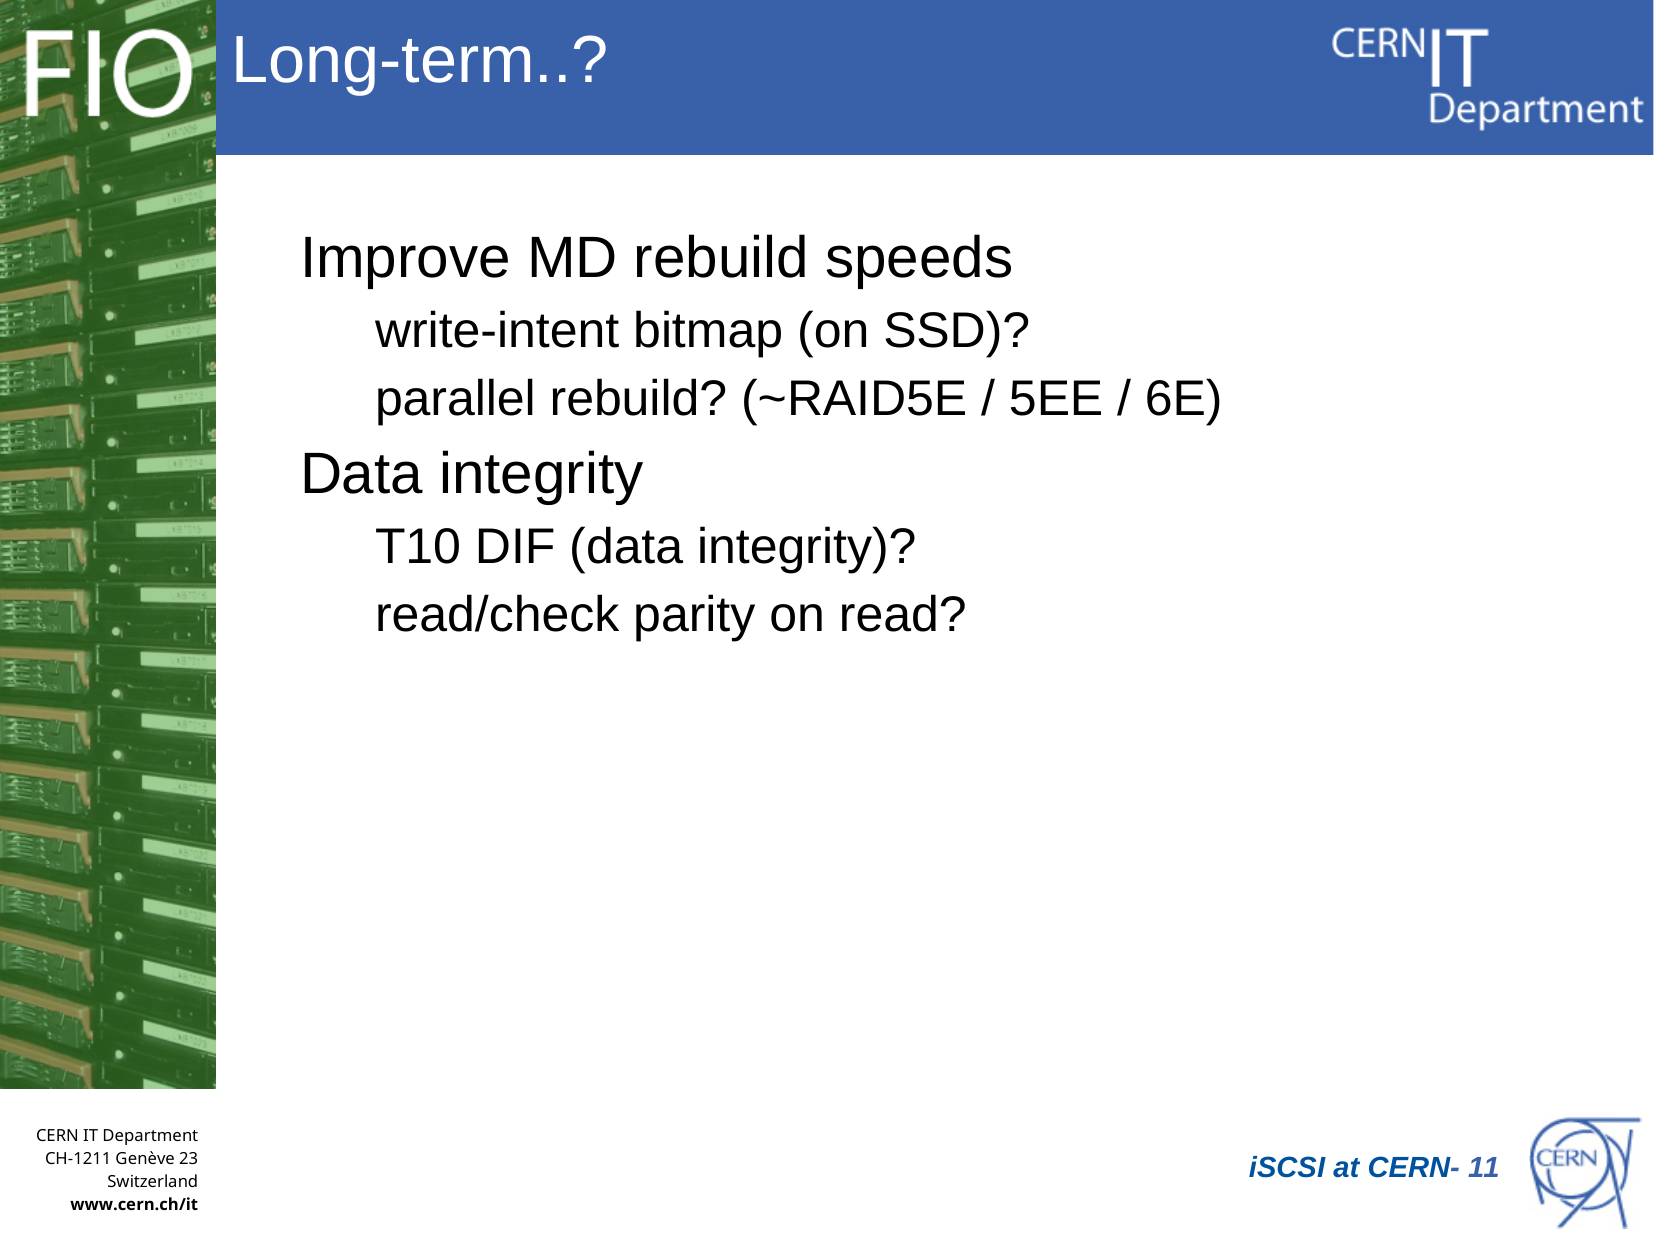

# Long-term..?
Improve MD rebuild speeds
write-intent bitmap (on SSD)?
parallel rebuild? (~RAID5E / 5EE / 6E)
Data integrity
T10 DIF (data integrity)?
read/check parity on read?